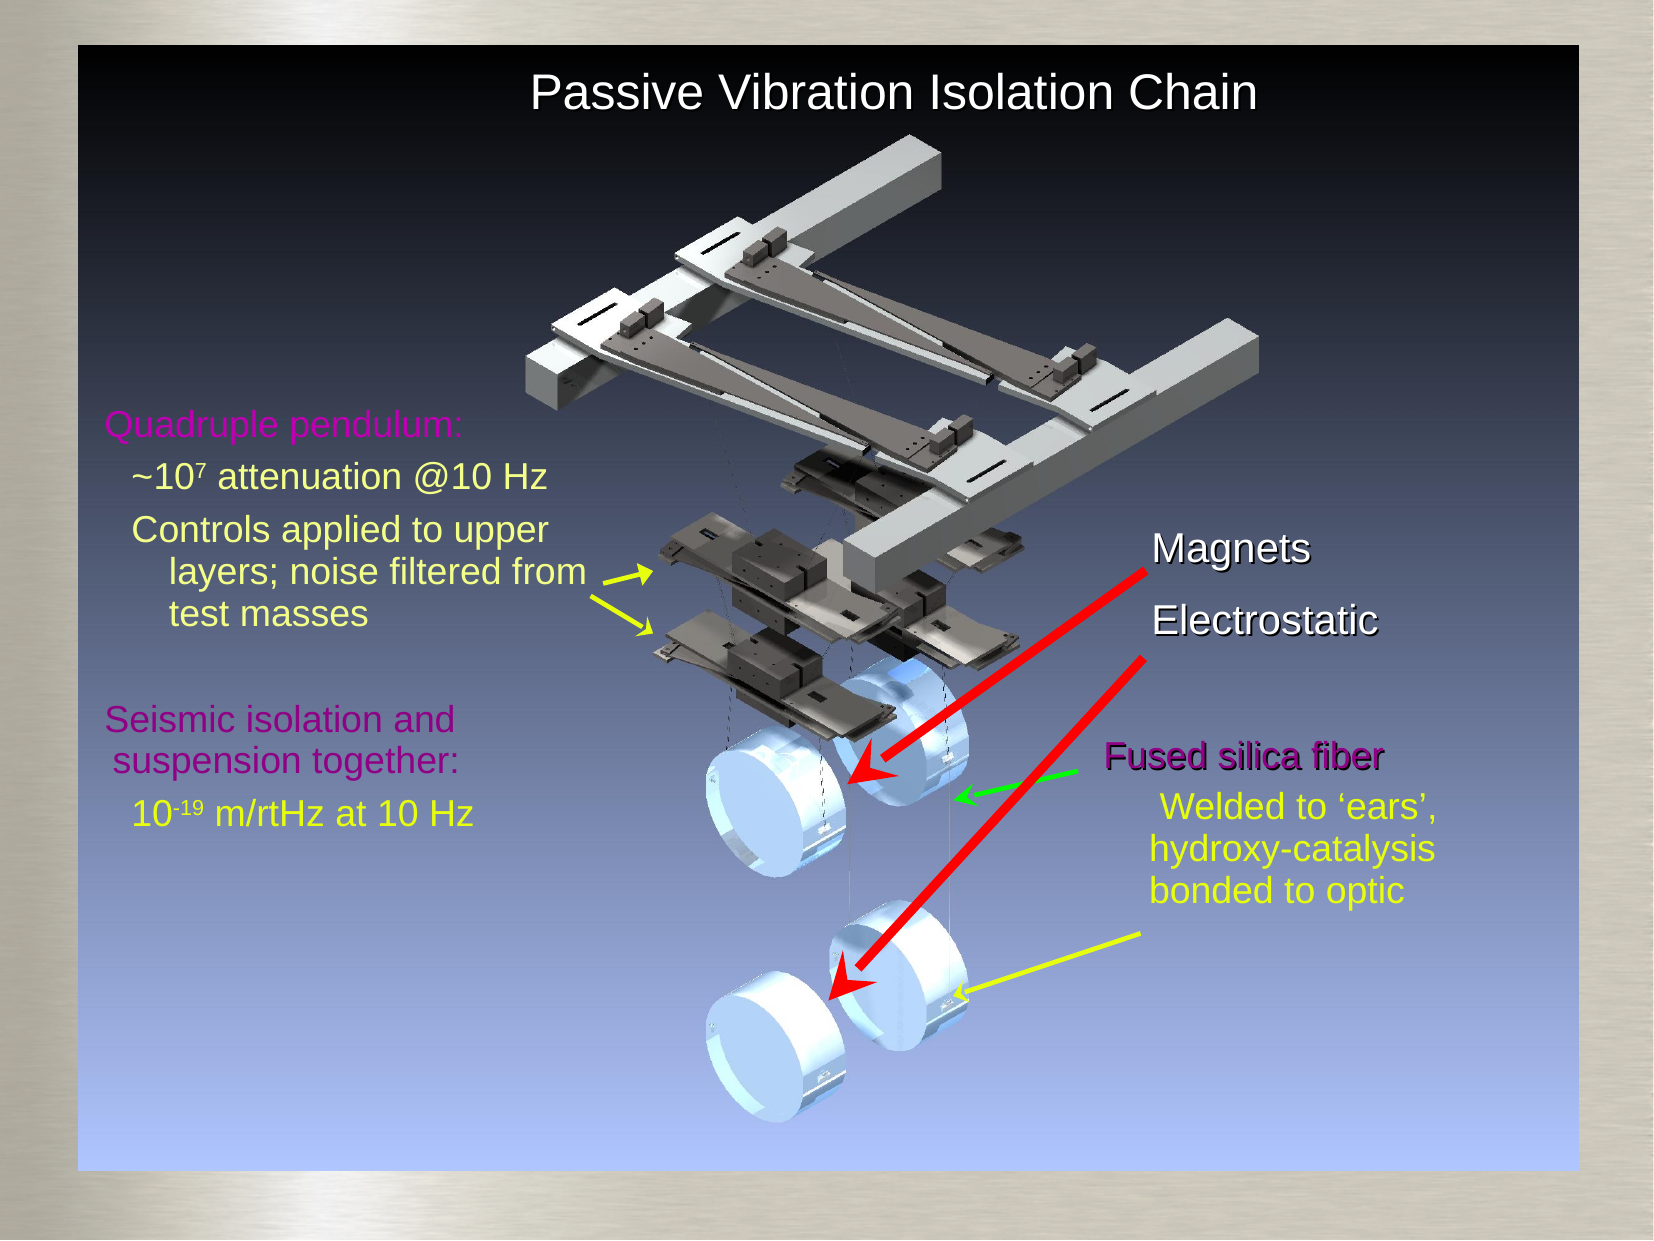

Passive Vibration Isolation Chain
# Quadruple pendulum:
~107 attenuation @10 Hz
Controls applied to upper layers; noise filtered from test masses
 Seismic isolation and suspension together:
10-19 m/rtHz at 10 Hz
Magnets
Electrostatic
 Fused silica fiber
 Welded to ‘ears’, hydroxy-catalysis bonded to optic